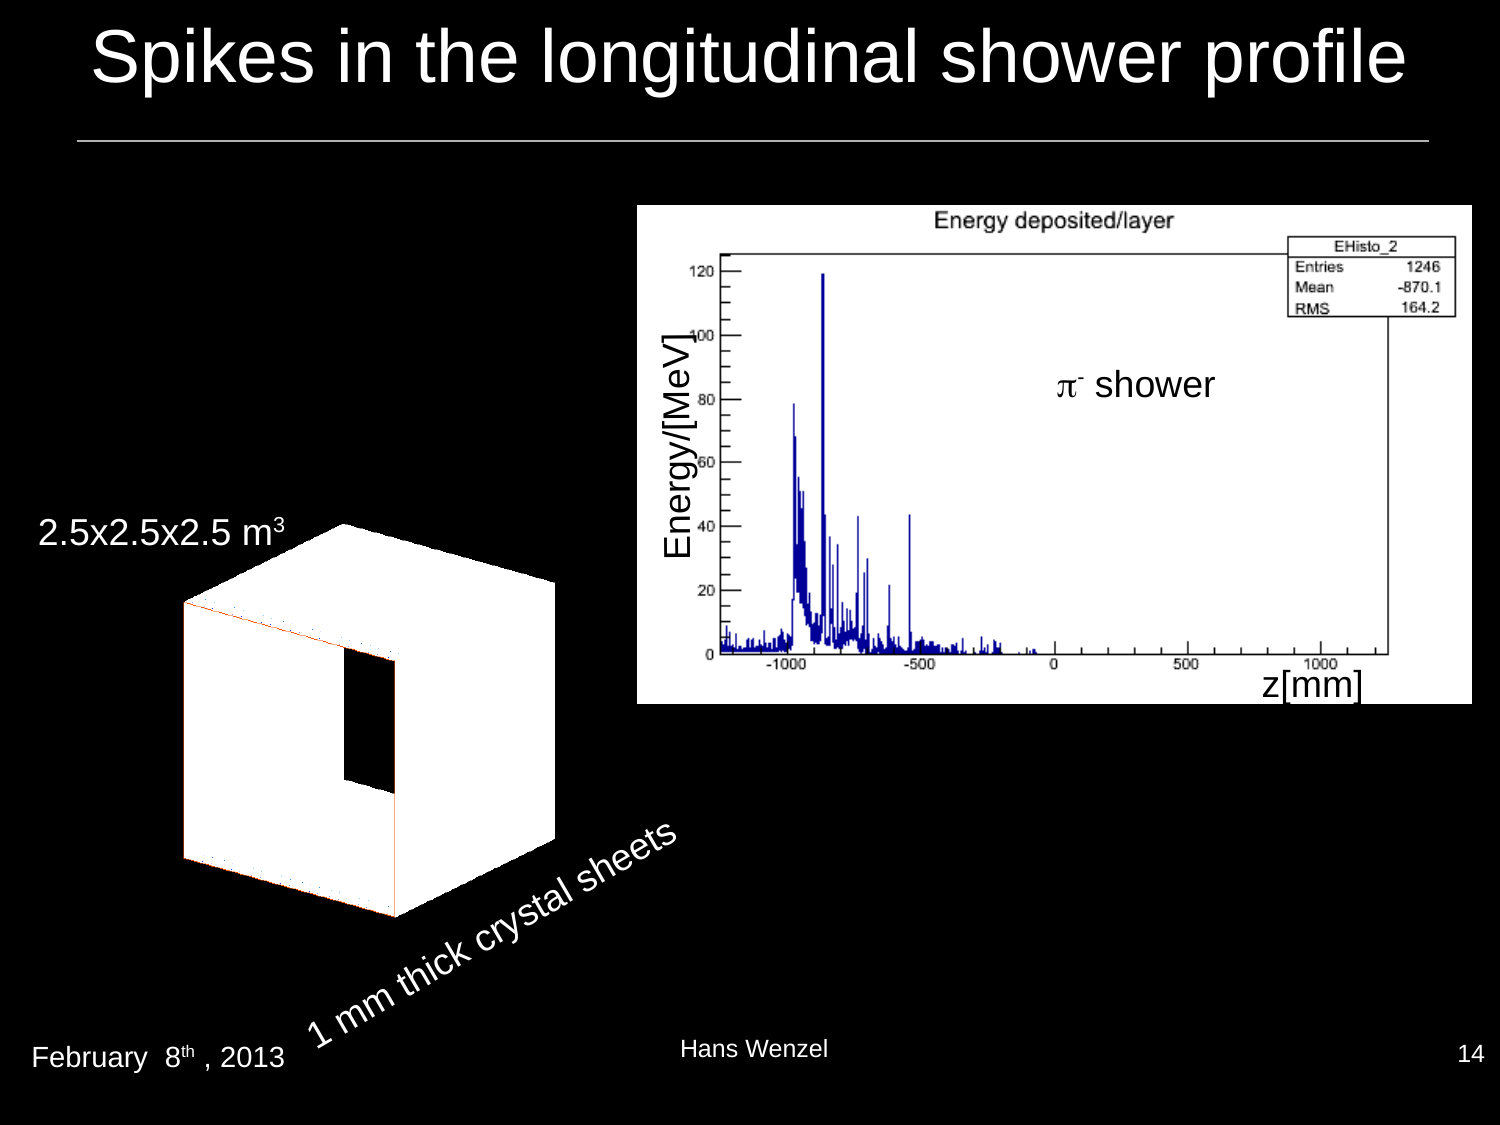

# Spikes in the longitudinal shower profile
Energy/[MeV]
z[mm]
p- shower
2.5x2.5x2.5 m3
1 mm thick crystal sheets